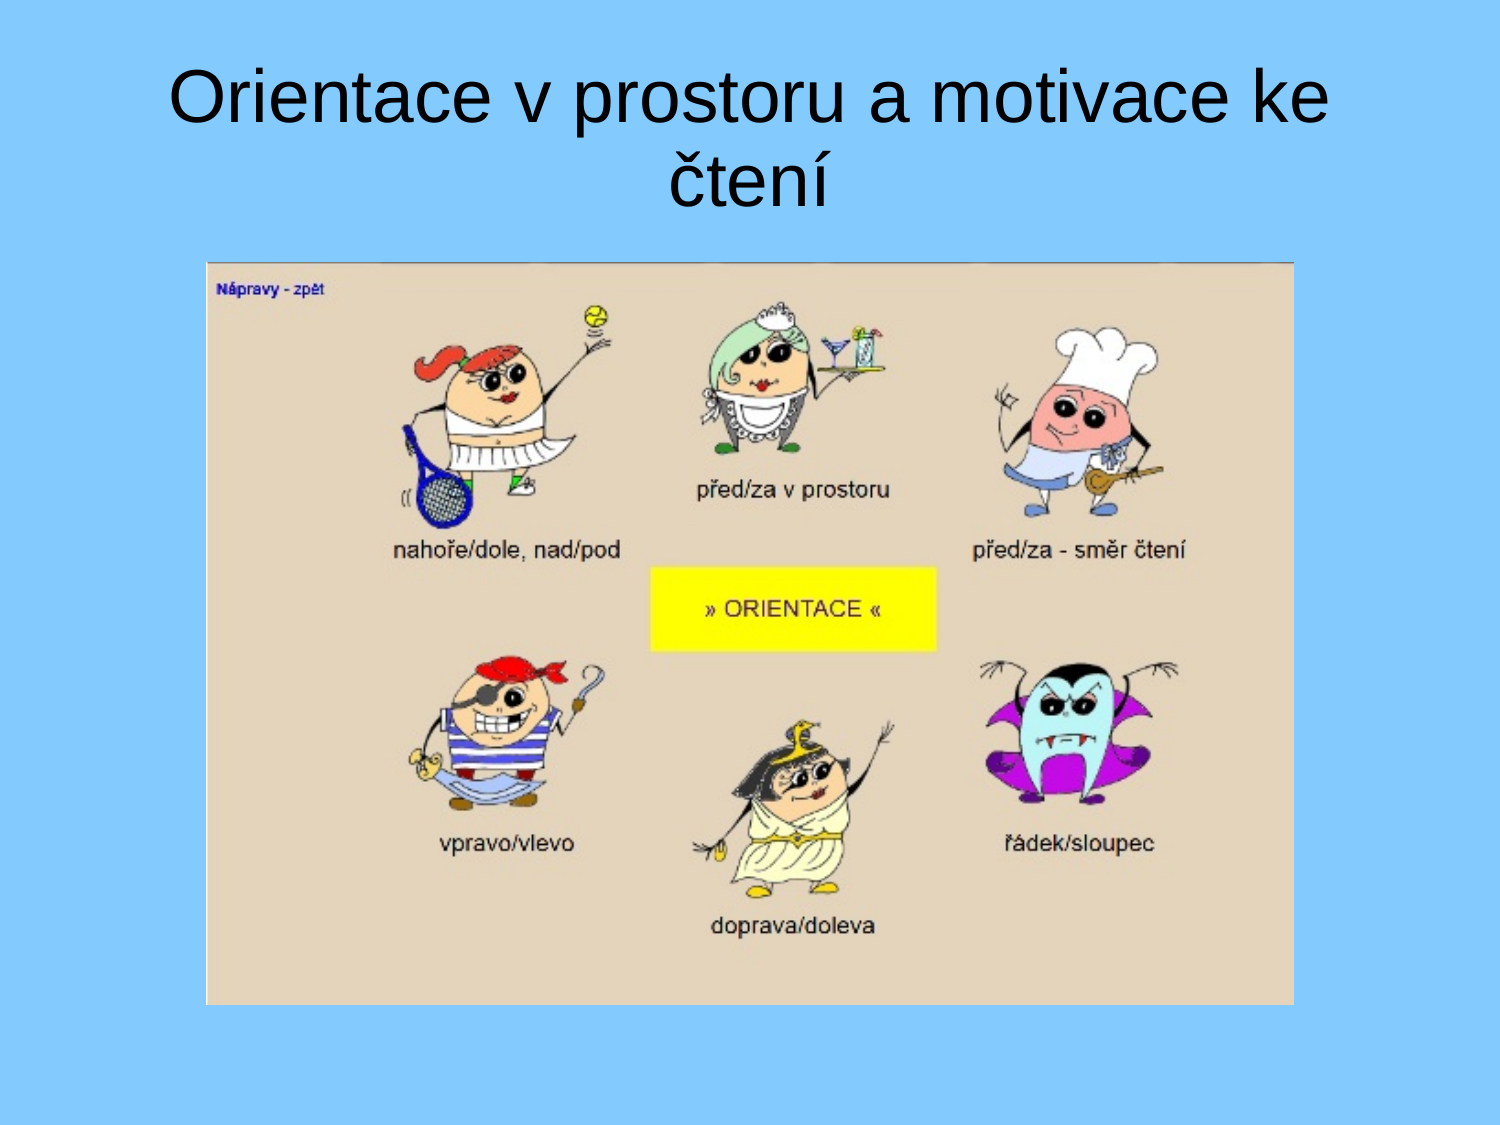

# Orientace v prostoru a motivace ke čtení